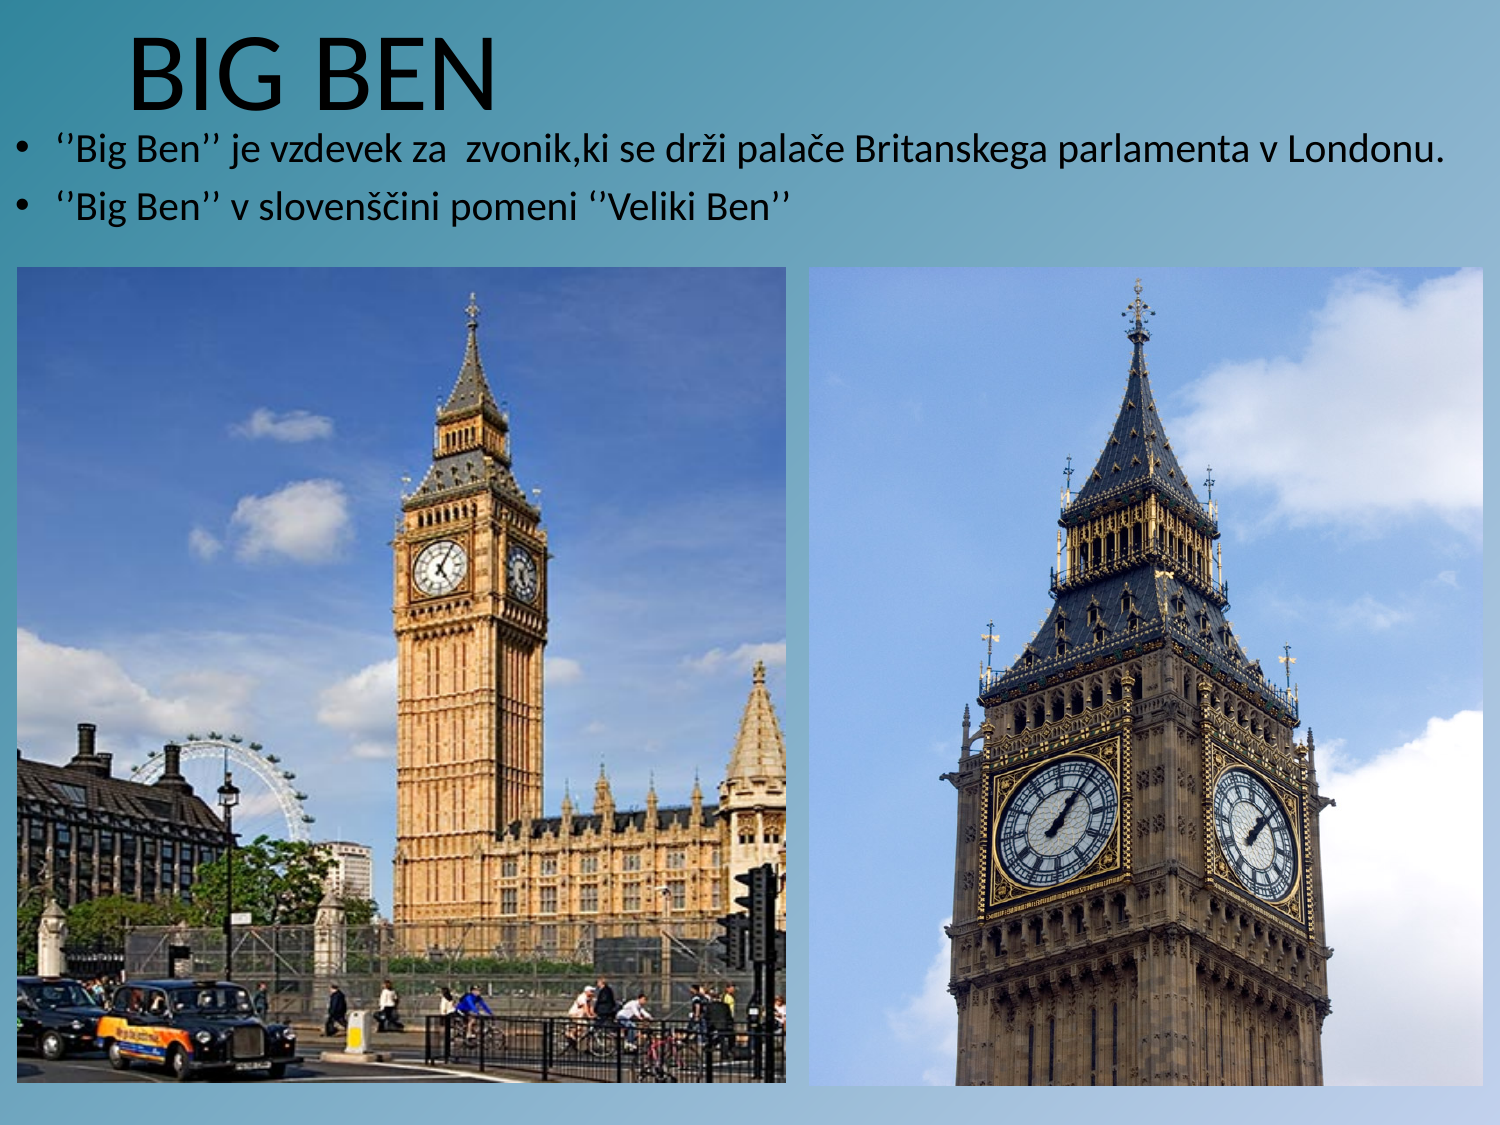

# BIG BEN
‘’Big Ben’’ je vzdevek za zvonik,ki se drži palače Britanskega parlamenta v Londonu.
‘’Big Ben’’ v slovenščini pomeni ‘’Veliki Ben’’